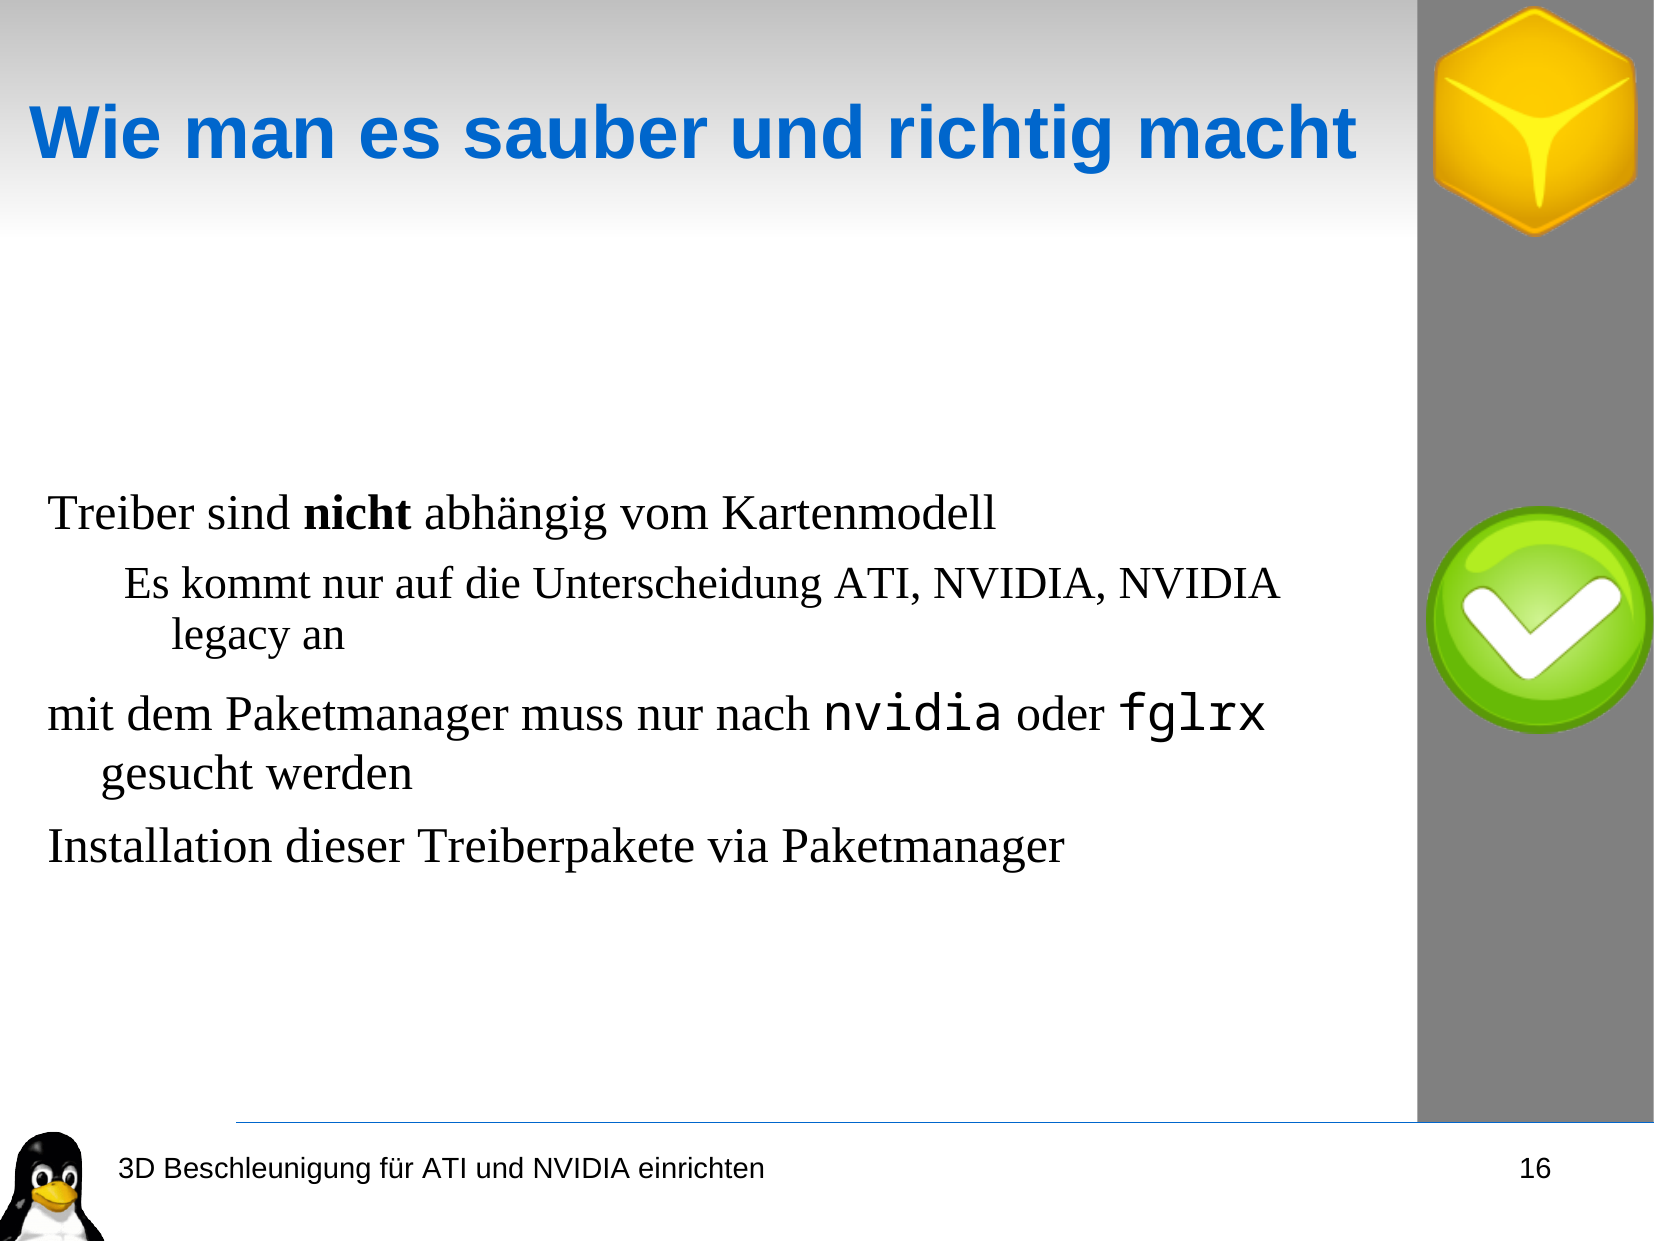

# Wie man es sauber und richtig macht
Treiber sind nicht abhängig vom Kartenmodell
Es kommt nur auf die Unterscheidung ATI, NVIDIA, NVIDIA legacy an
mit dem Paketmanager muss nur nach nvidia oder fglrx gesucht werden
Installation dieser Treiberpakete via Paketmanager
3D Beschleunigung für ATI und NVIDIA einrichten
16